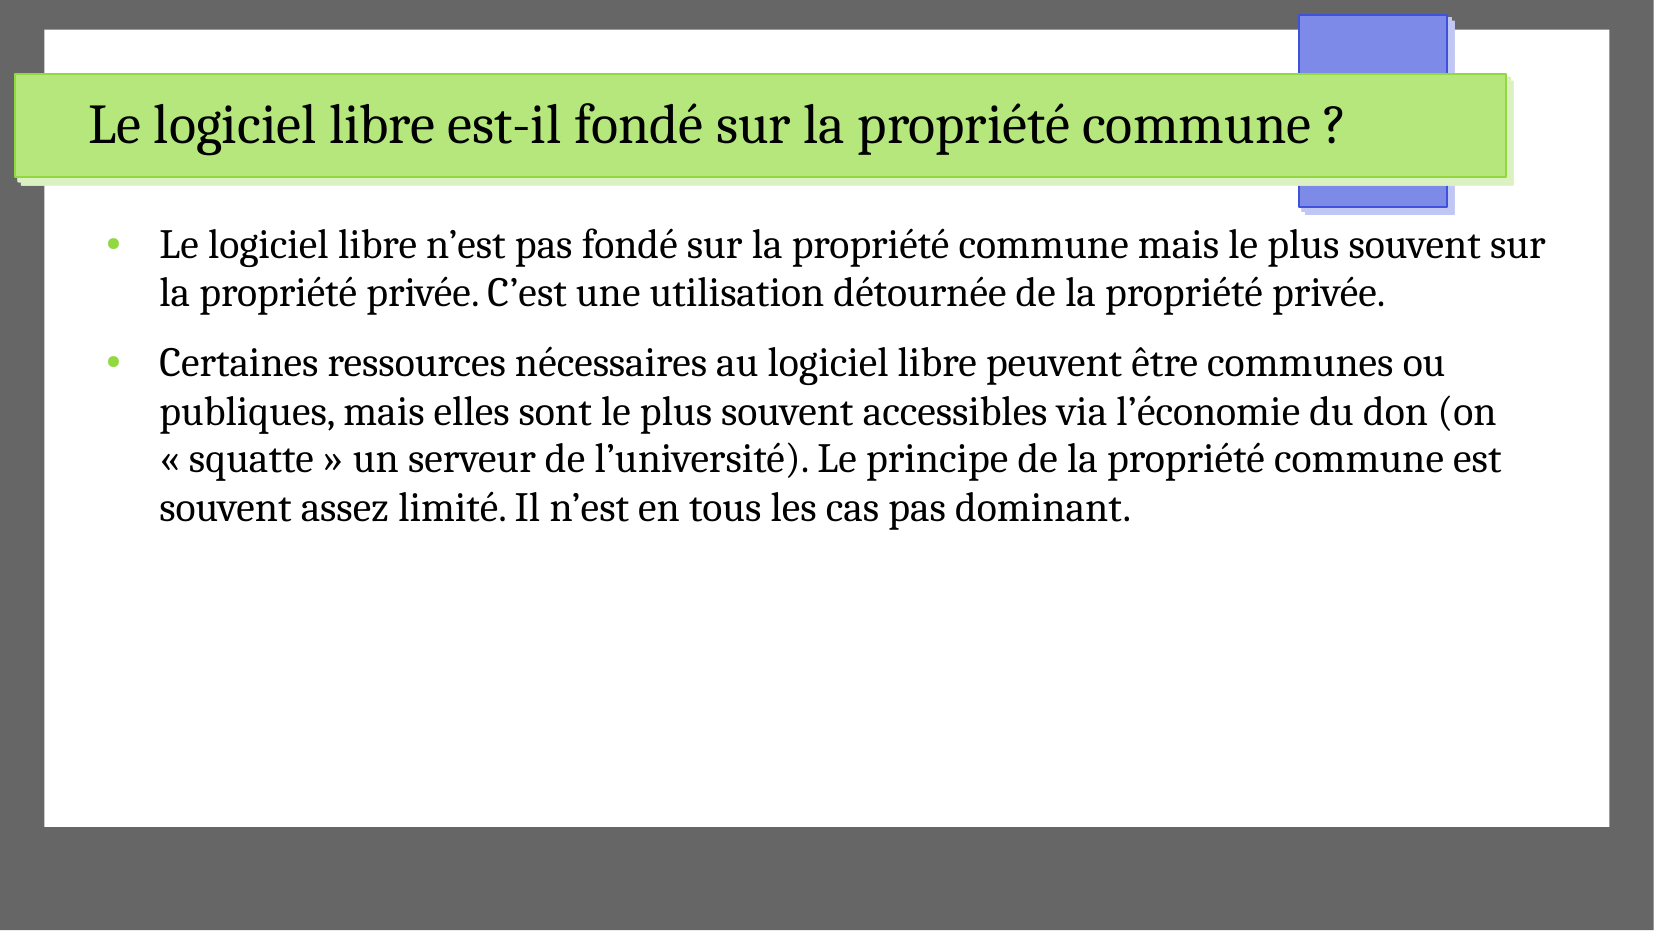

# Le logiciel libre est-il fondé sur la propriété commune ?
Le logiciel libre n’est pas fondé sur la propriété commune mais le plus souvent sur la propriété privée. C’est une utilisation détournée de la propriété privée.
Certaines ressources nécessaires au logiciel libre peuvent être communes ou publiques, mais elles sont le plus souvent accessibles via l’économie du don (on « squatte » un serveur de l’université). Le principe de la propriété commune est souvent assez limité. Il n’est en tous les cas pas dominant.